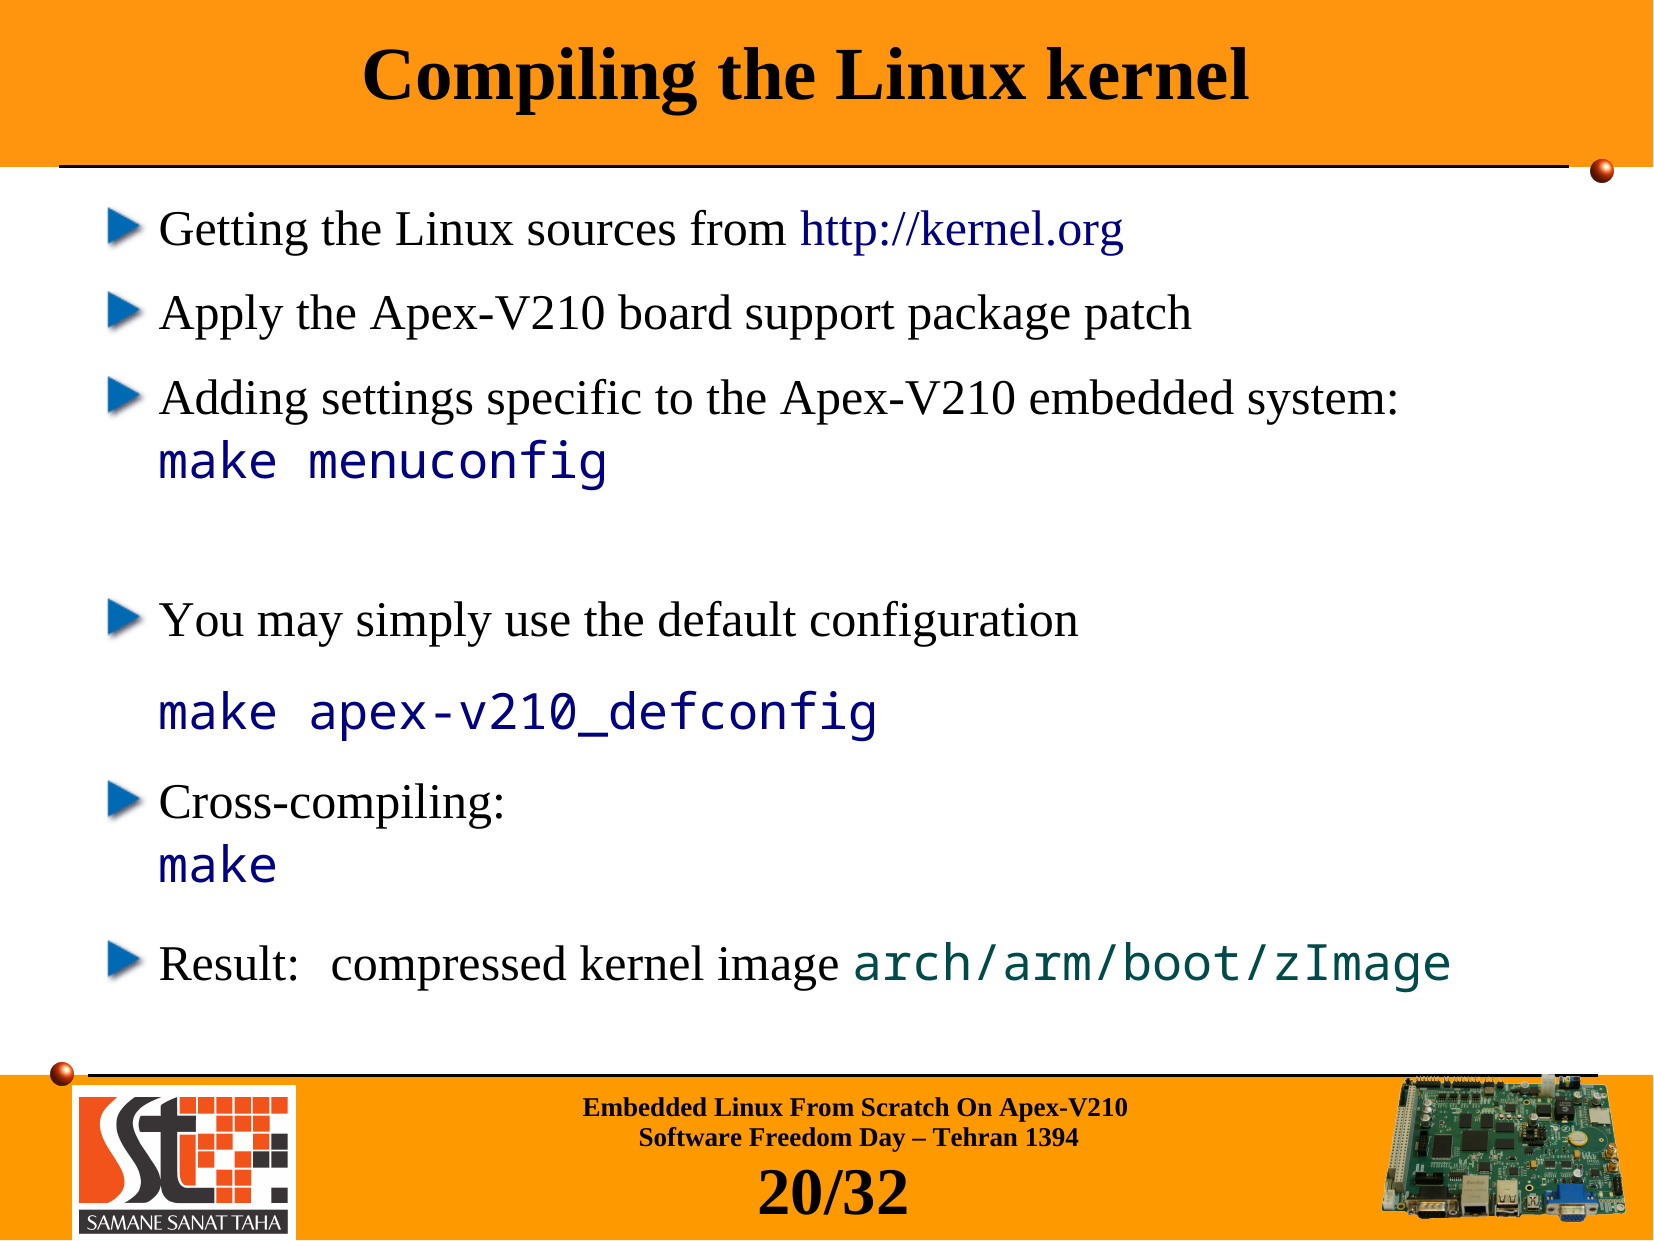

# Compiling the Linux kernel
Getting the Linux sources from http://kernel.org
Apply the Apex-V210 board support package patch
Adding settings specific to the Apex-V210 embedded system:
make menuconfig
You may simply use the default configuration
make apex-v210_defconfig
Cross-compiling:
make
Result: compressed kernel image arch/arm/boot/zImage